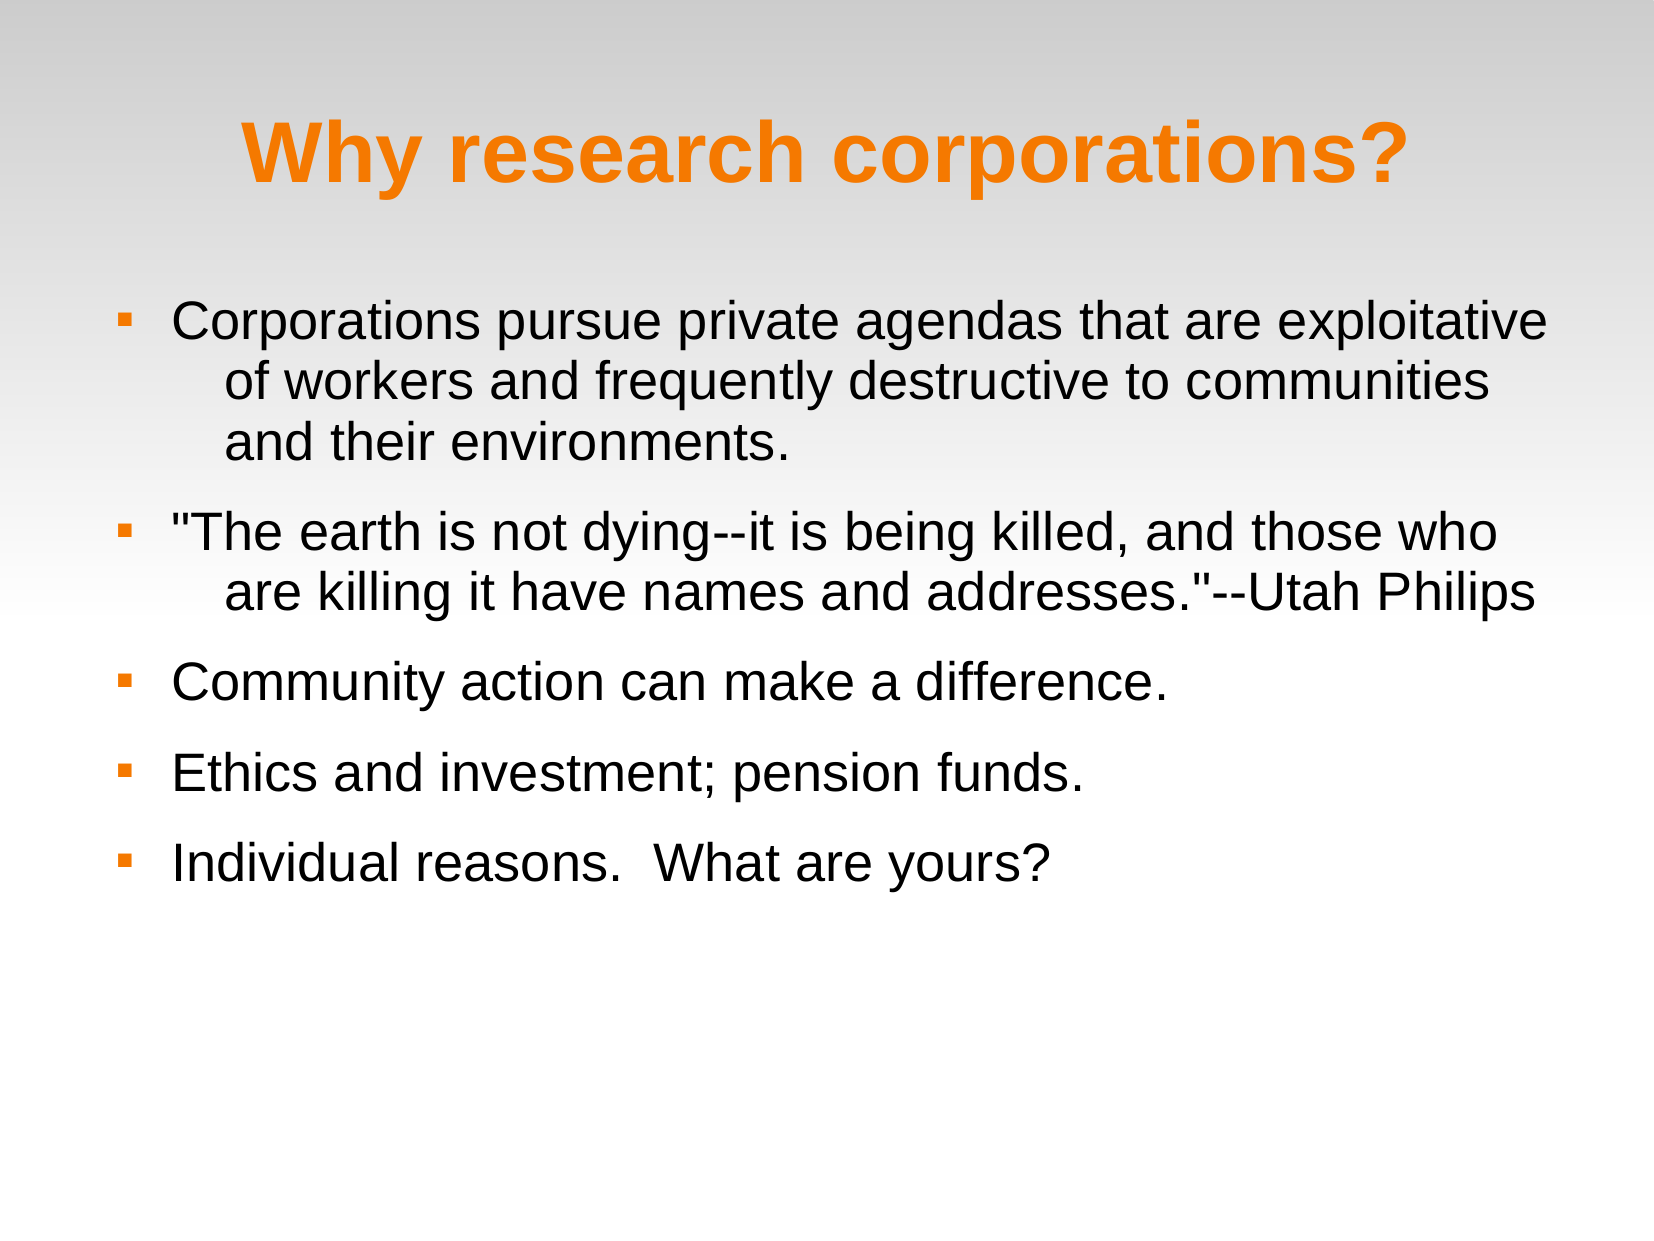

# Why research corporations?
Corporations pursue private agendas that are exploitative of workers and frequently destructive to communities and their environments.
"The earth is not dying--it is being killed, and those who are killing it have names and addresses."--Utah Philips
Community action can make a difference.
Ethics and investment; pension funds.
Individual reasons. What are yours?